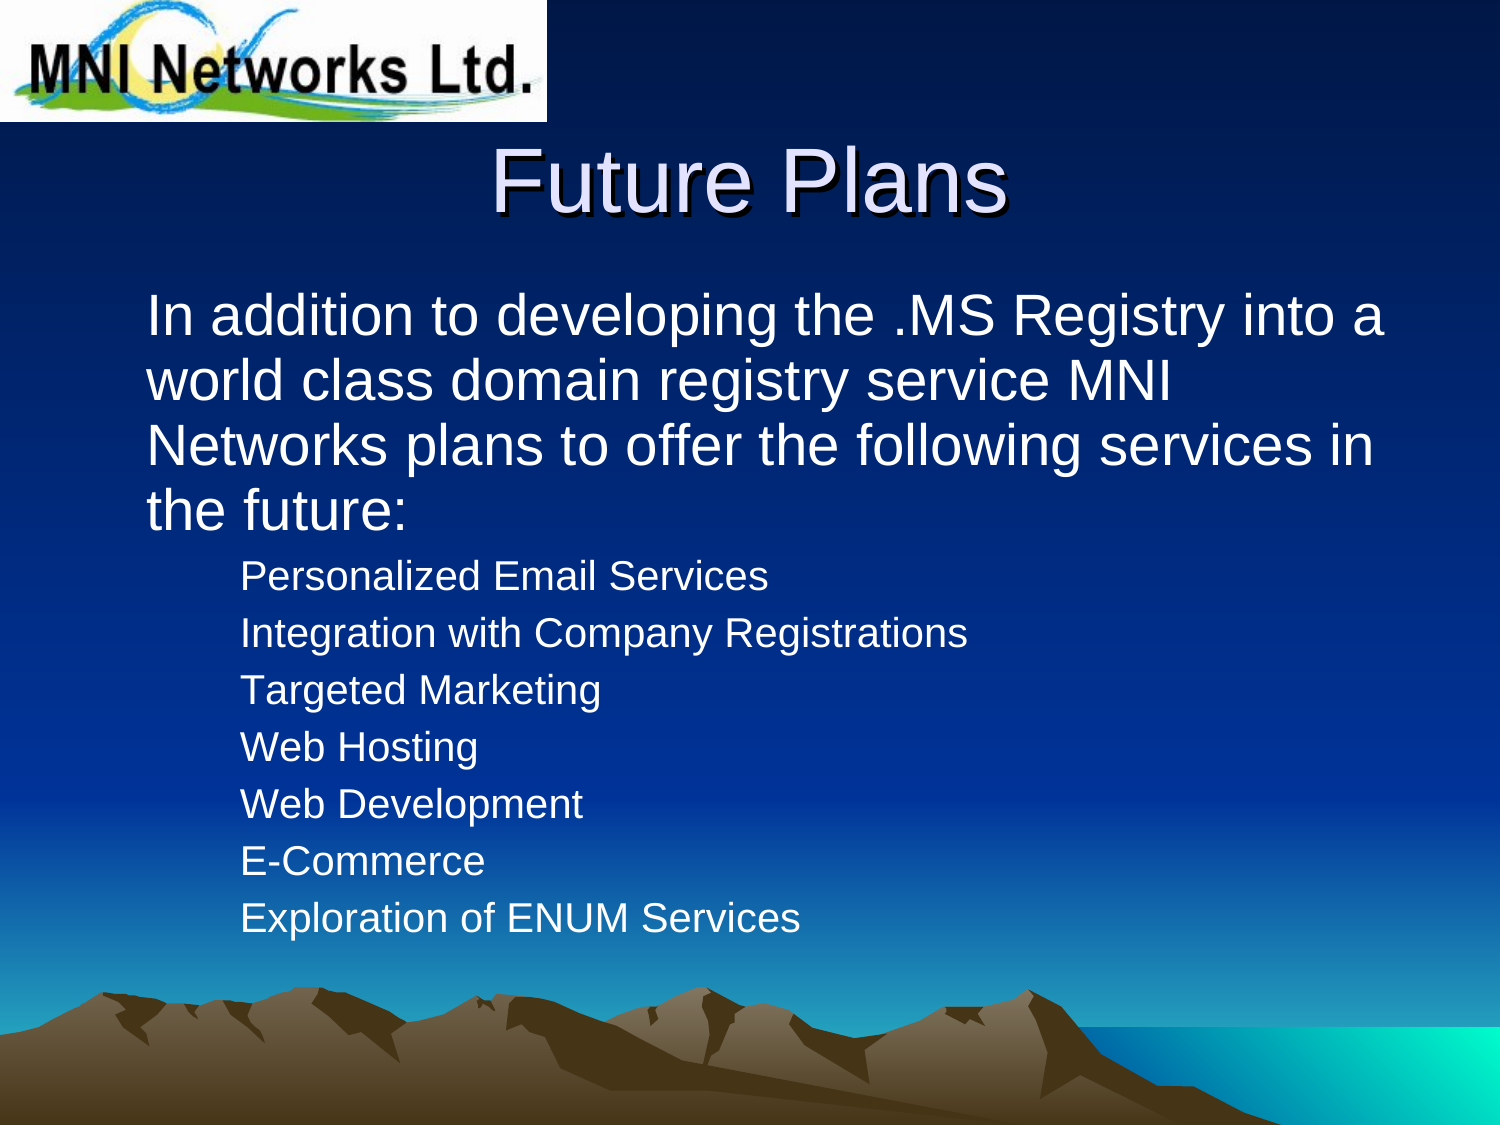

# Future Plans
	In addition to developing the .MS Registry into a world class domain registry service MNI Networks plans to offer the following services in the future:
Personalized Email Services
Integration with Company Registrations
Targeted Marketing
Web Hosting
Web Development
E-Commerce
Exploration of ENUM Services